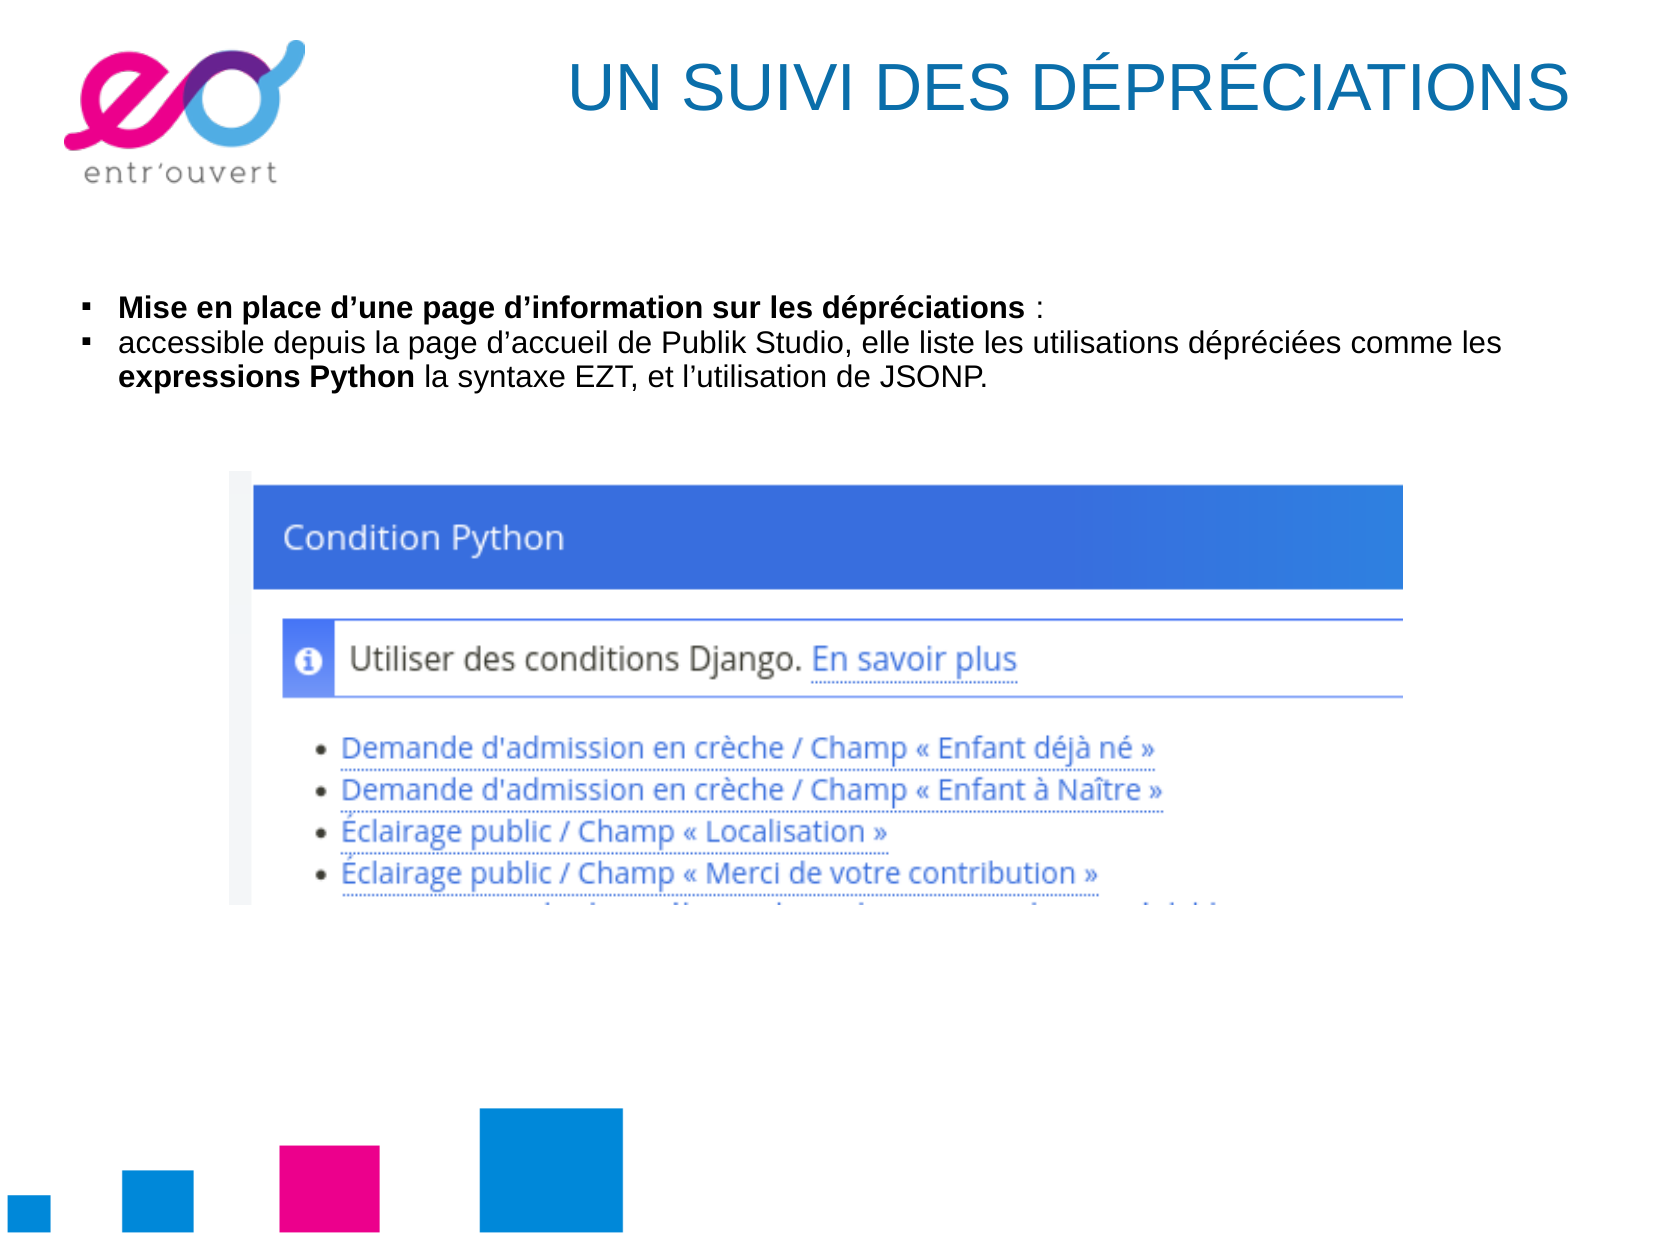

# UN suivi des DÉPRÉCIATIONS
Mise en place d’une page d’information sur les dépréciations :
accessible depuis la page d’accueil de Publik Studio, elle liste les utilisations dépréciées comme les expressions Python la syntaxe EZT, et l’utilisation de JSONP.